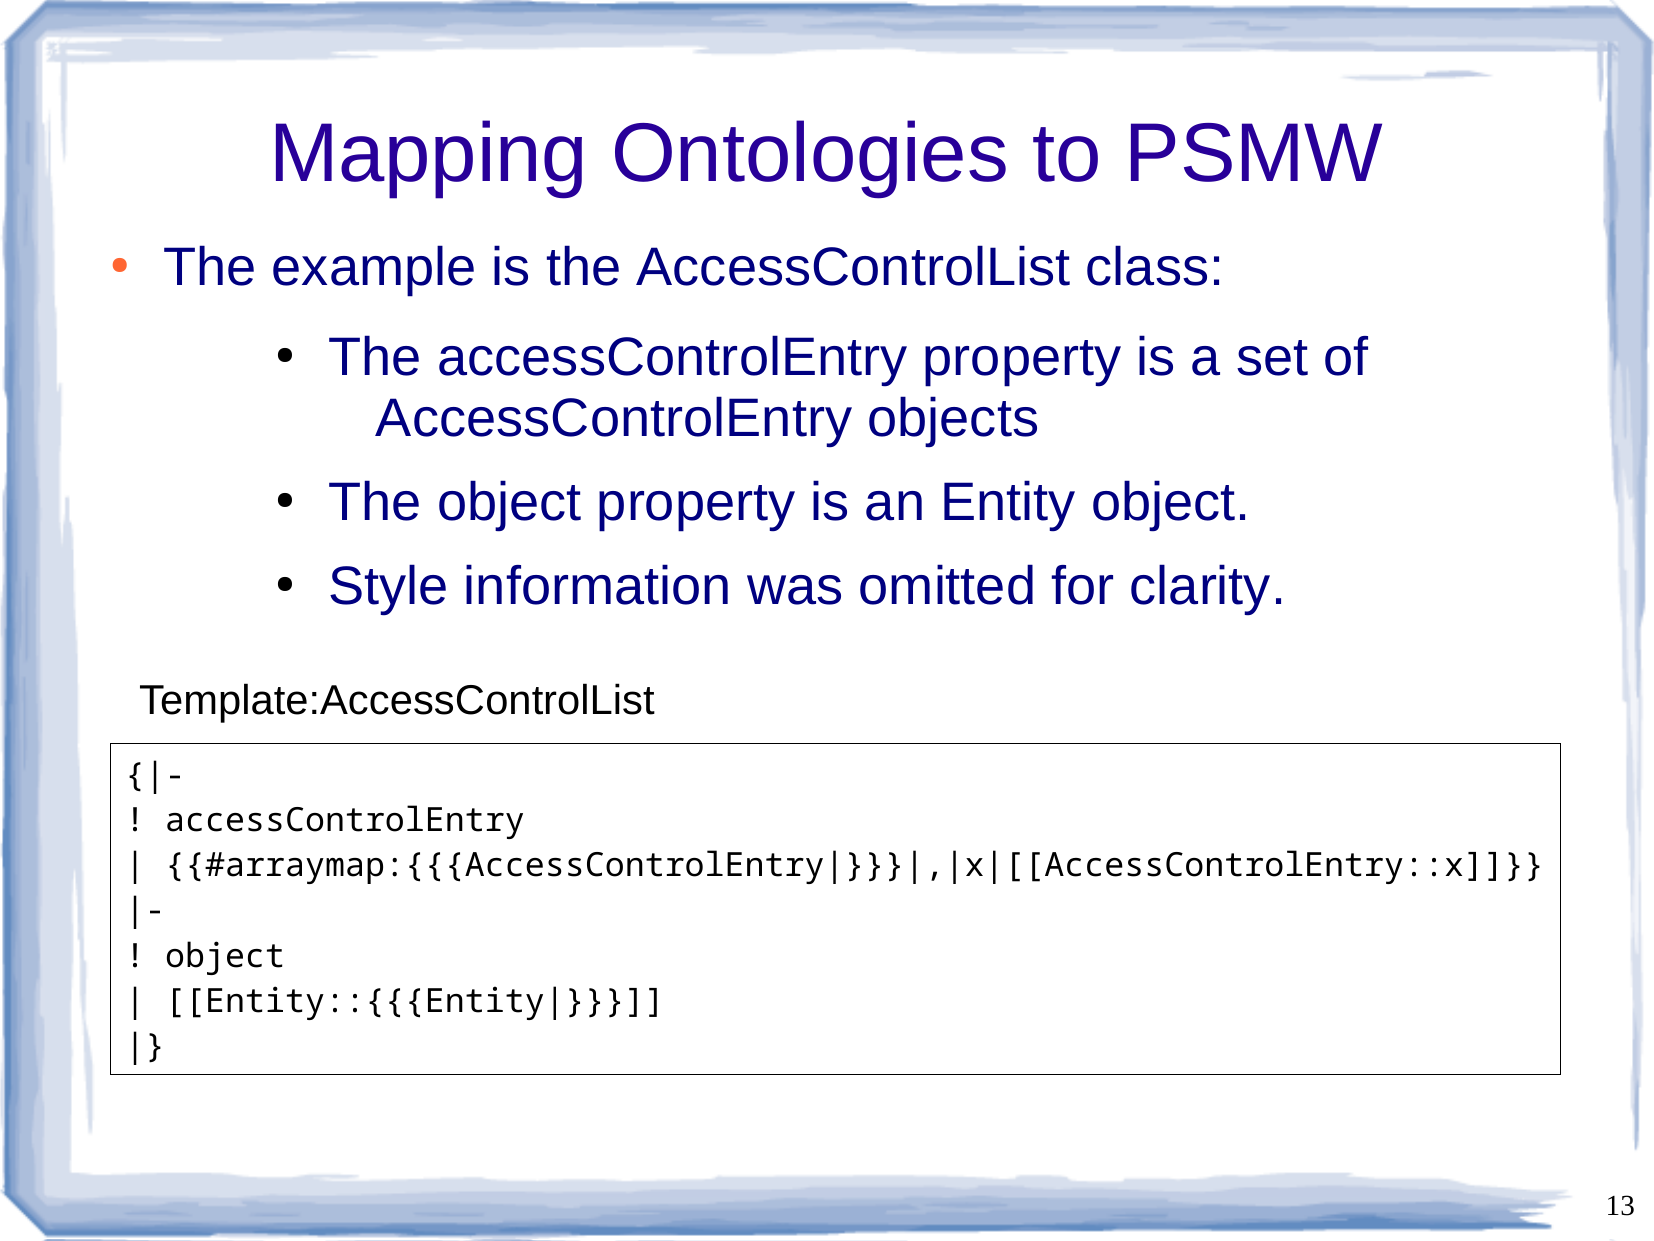

# Mapping Ontologies to PSMW
The example is the AccessControlList class:
The accessControlEntry property is a set of AccessControlEntry objects
The object property is an Entity object.
Style information was omitted for clarity.
Template:AccessControlList
{|-
! accessControlEntry
| {{#arraymap:{{{AccessControlEntry|}}}|,|x|[[AccessControlEntry::x]]}}
|-
! object
| [[Entity::{{{Entity|}}}]]
|}
13